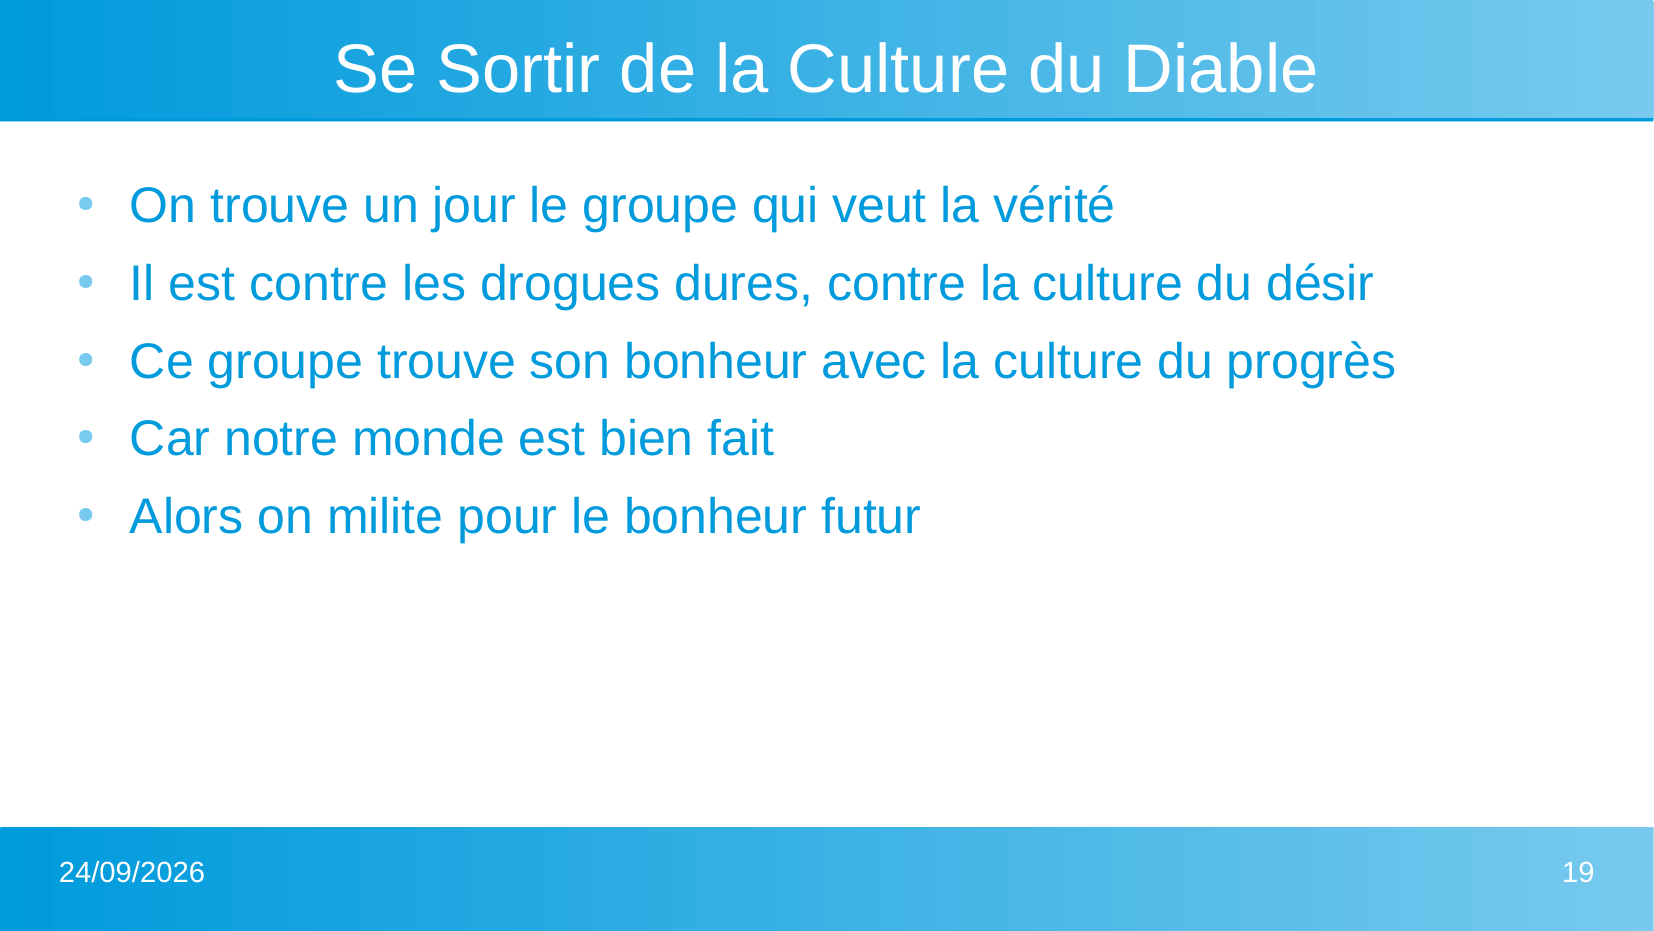

# Se Sortir de la Culture du Diable
On trouve un jour le groupe qui veut la vérité
Il est contre les drogues dures, contre la culture du désir
Ce groupe trouve son bonheur avec la culture du progrès
Car notre monde est bien fait
Alors on milite pour le bonheur futur
19